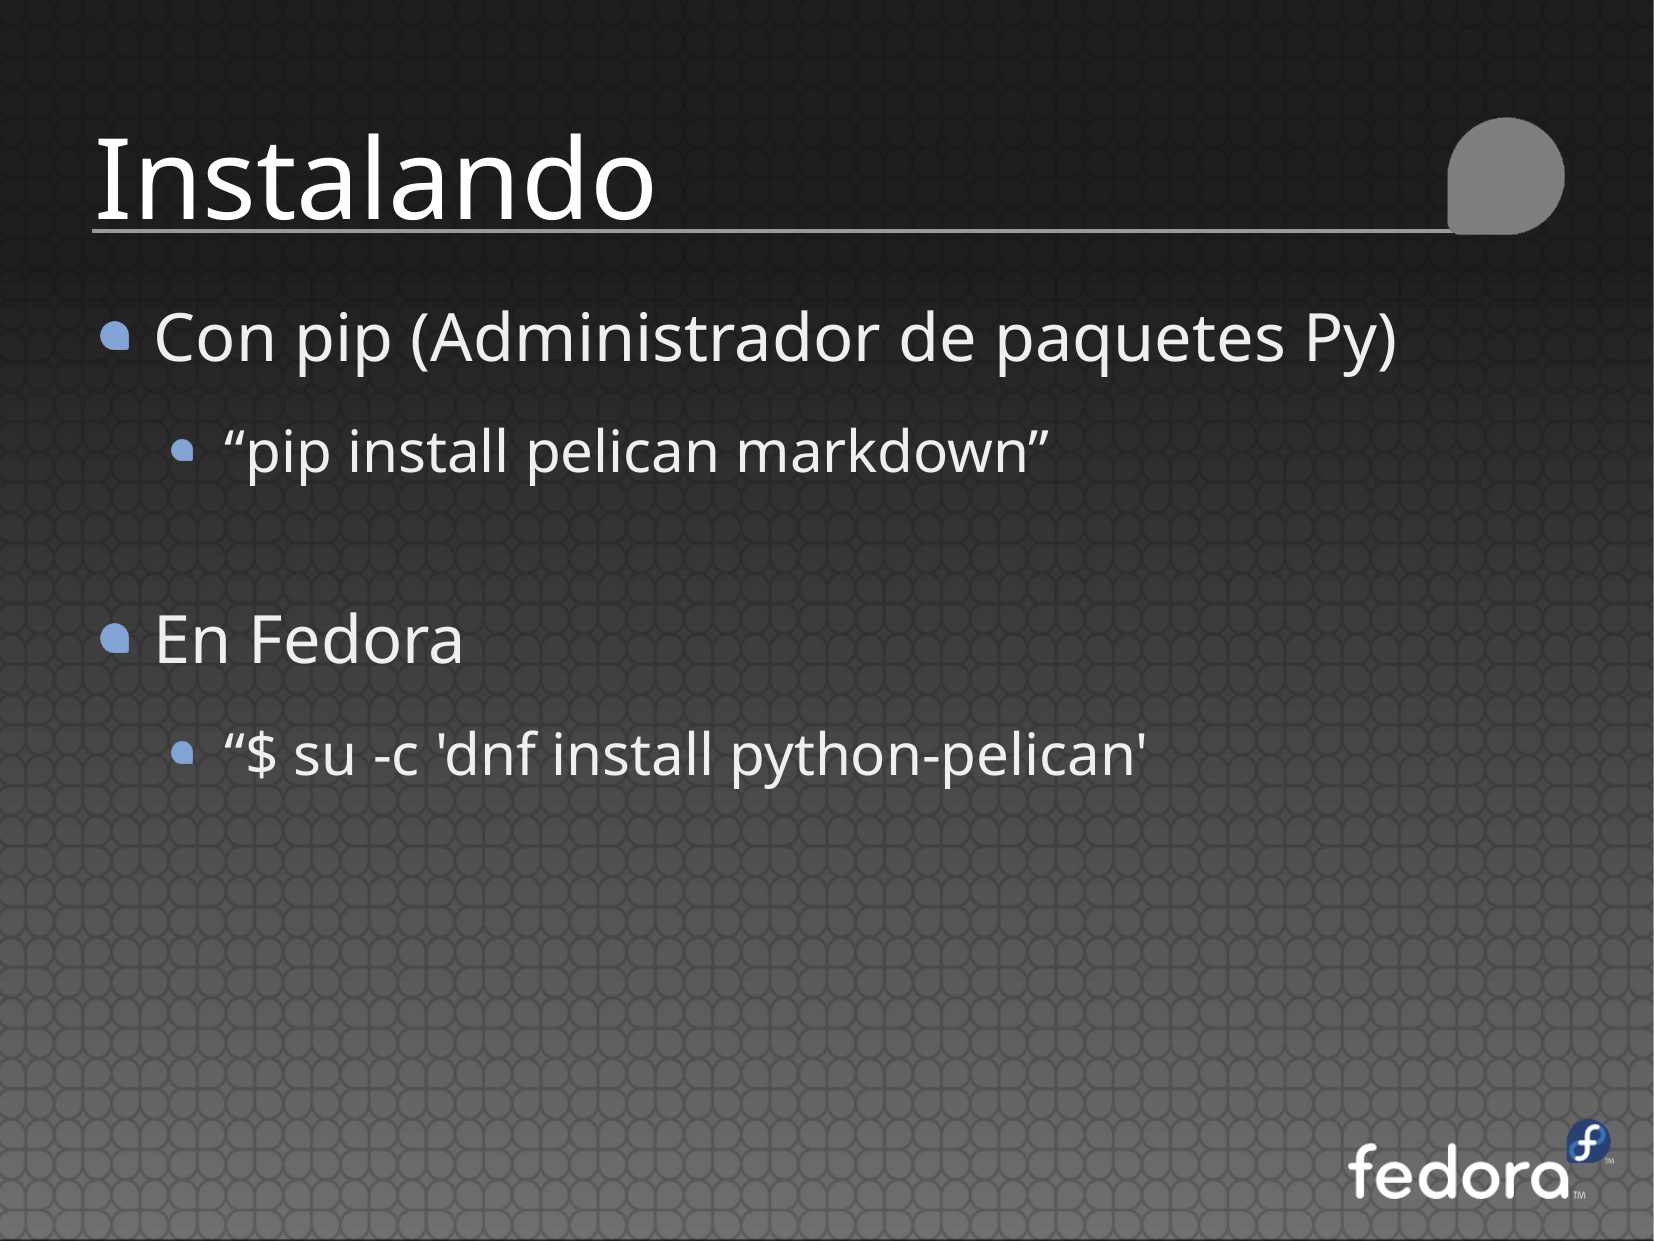

Instalando
# Con pip (Administrador de paquetes Py)
“pip install pelican markdown”
En Fedora
“$ su -c 'dnf install python-pelican'